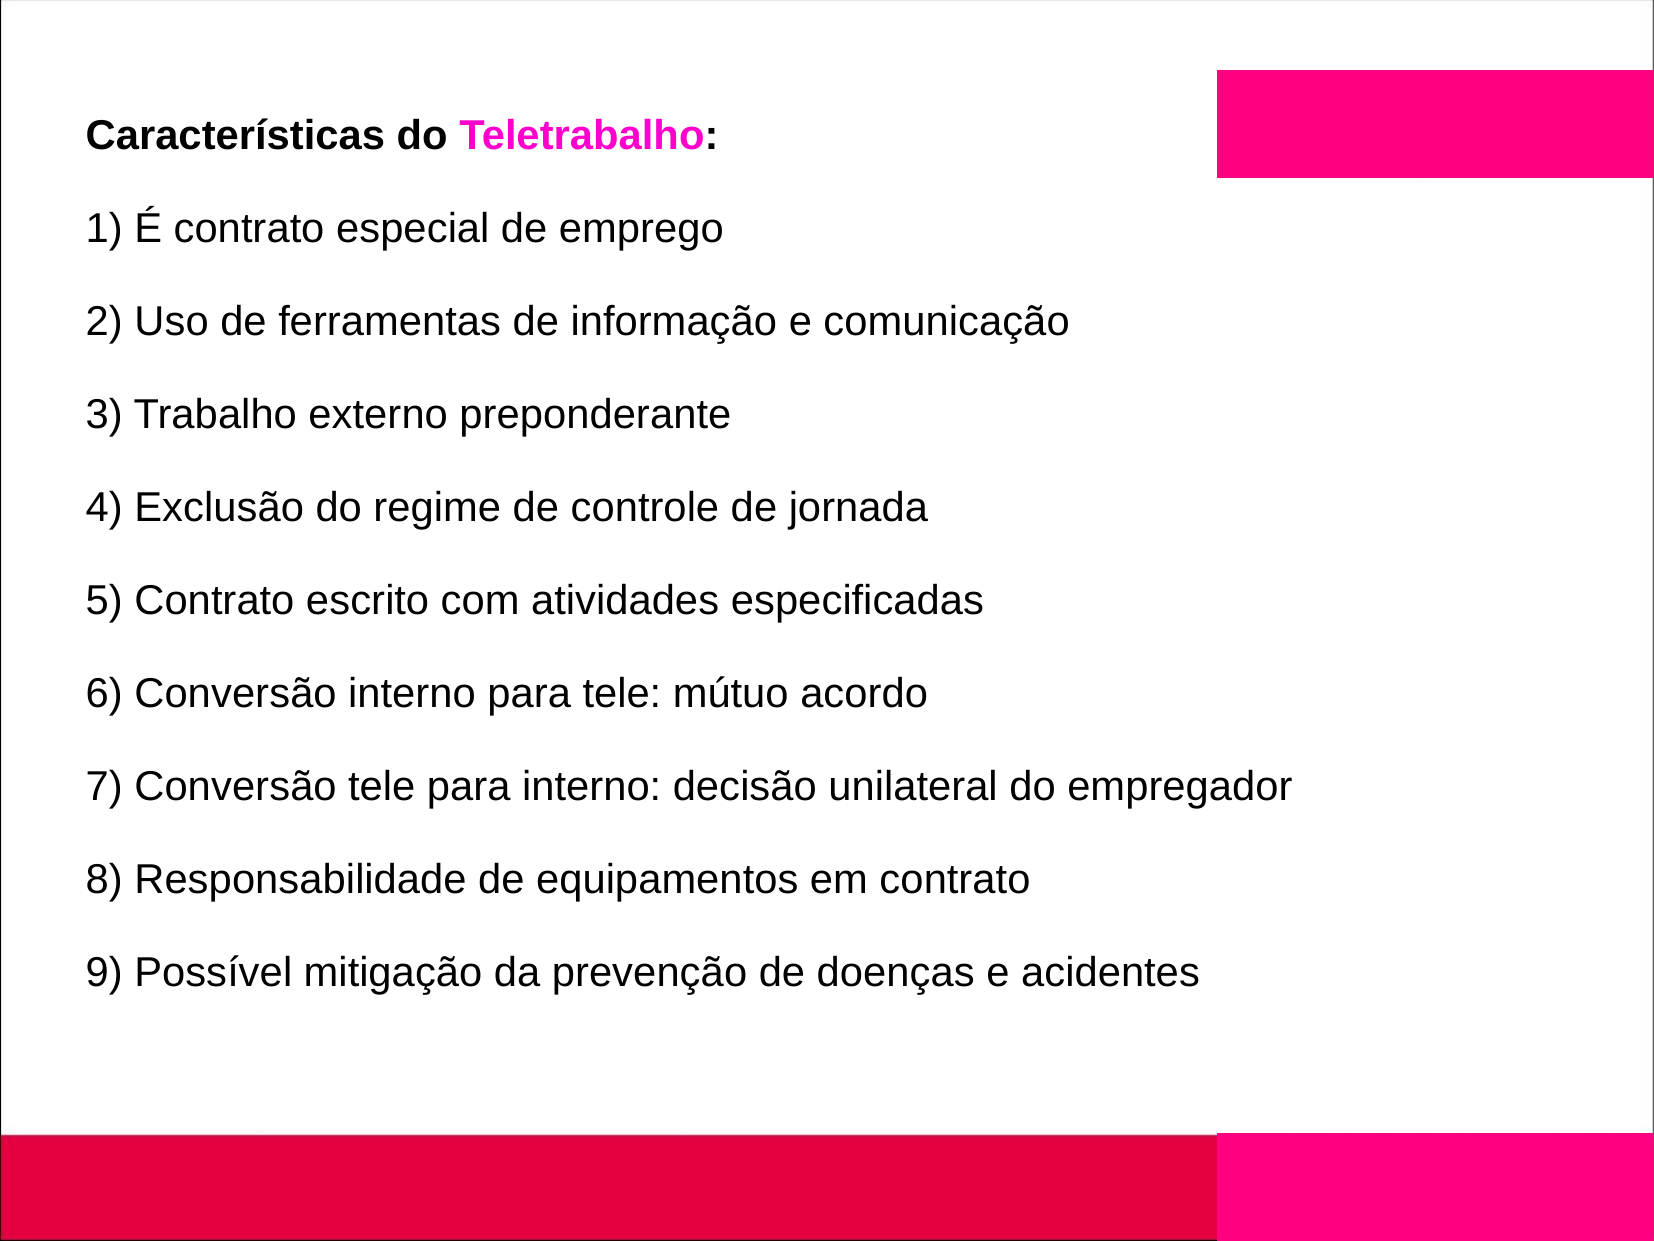

Características do Teletrabalho:
1) É contrato especial de emprego
2) Uso de ferramentas de informação e comunicação
3) Trabalho externo preponderante
4) Exclusão do regime de controle de jornada
5) Contrato escrito com atividades especificadas
6) Conversão interno para tele: mútuo acordo
7) Conversão tele para interno: decisão unilateral do empregador
8) Responsabilidade de equipamentos em contrato
9) Possível mitigação da prevenção de doenças e acidentes